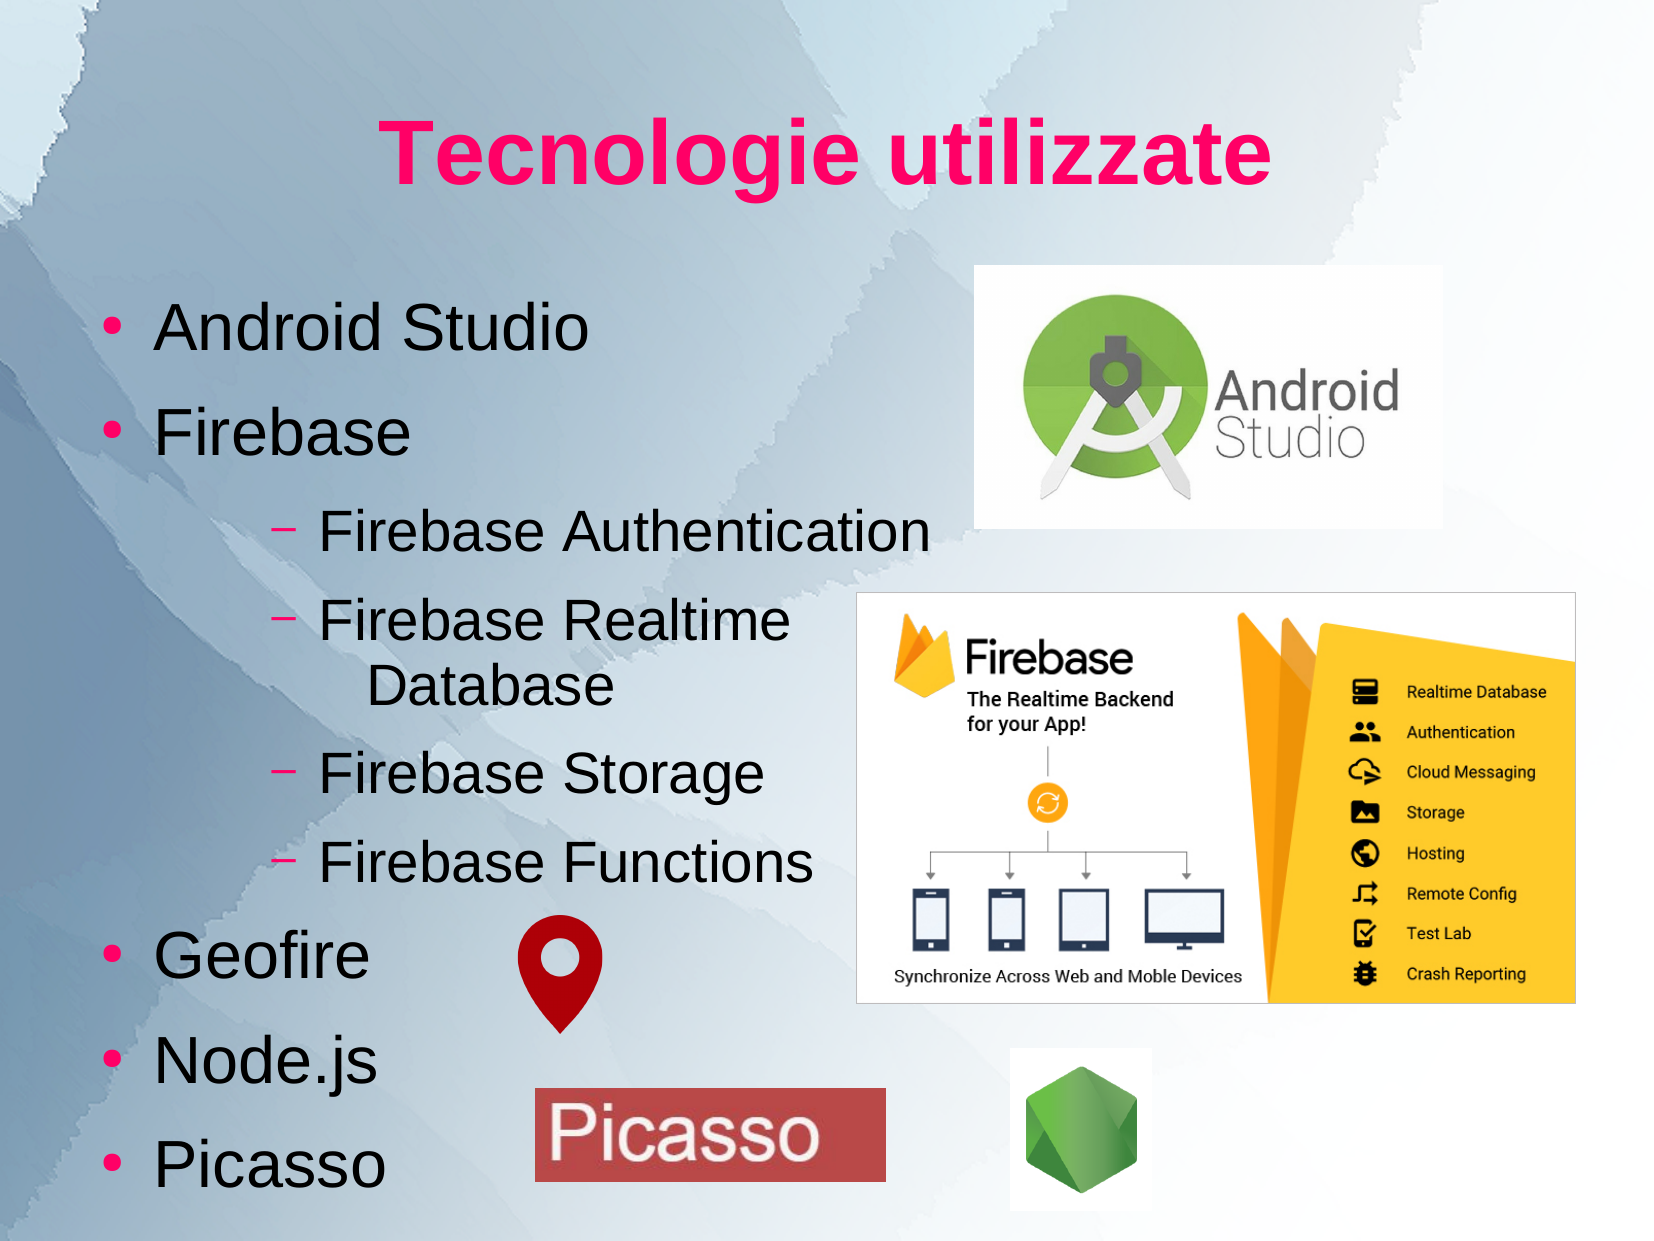

# Tecnologie utilizzate
Android Studio
Firebase
Firebase Authentication
Firebase Realtime Database
Firebase Storage
Firebase Functions
Geofire
Node.js
Picasso